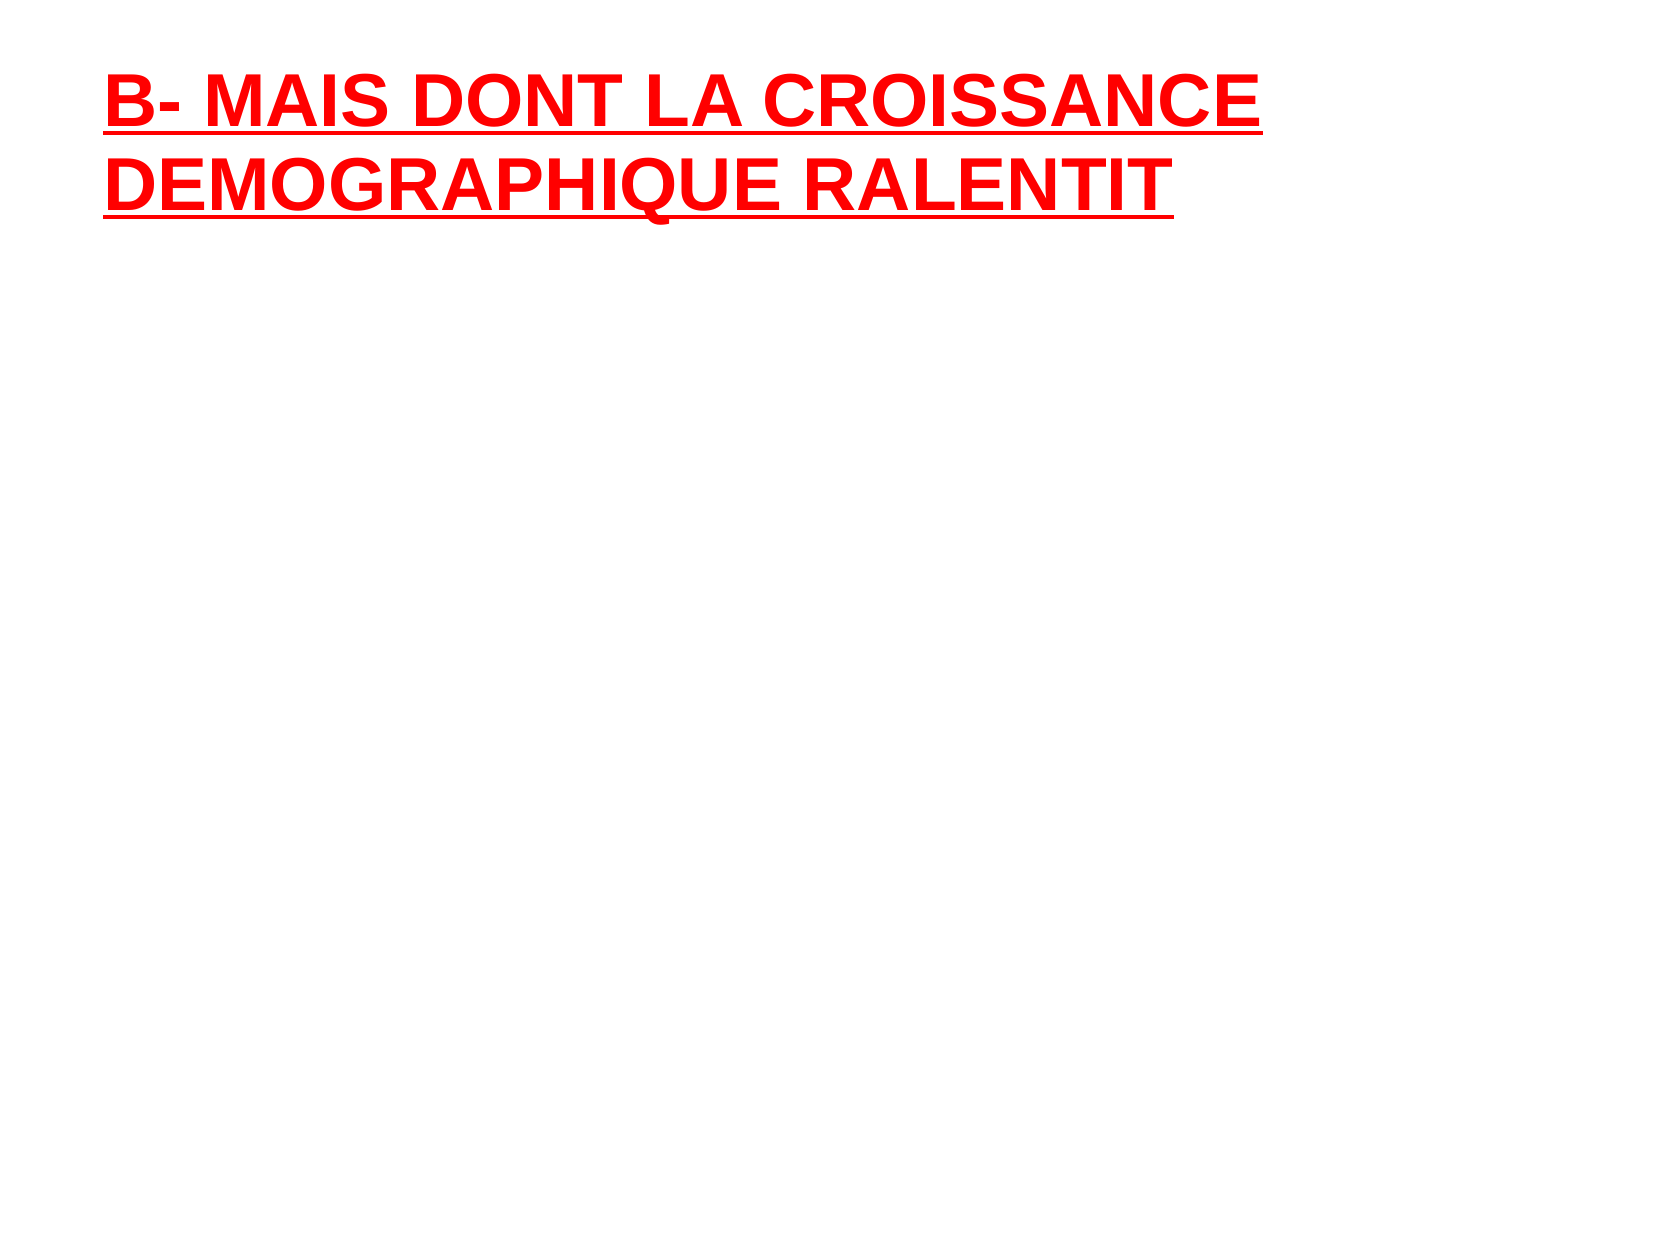

B- MAIS DONT LA CROISSANCE DEMOGRAPHIQUE RALENTIT